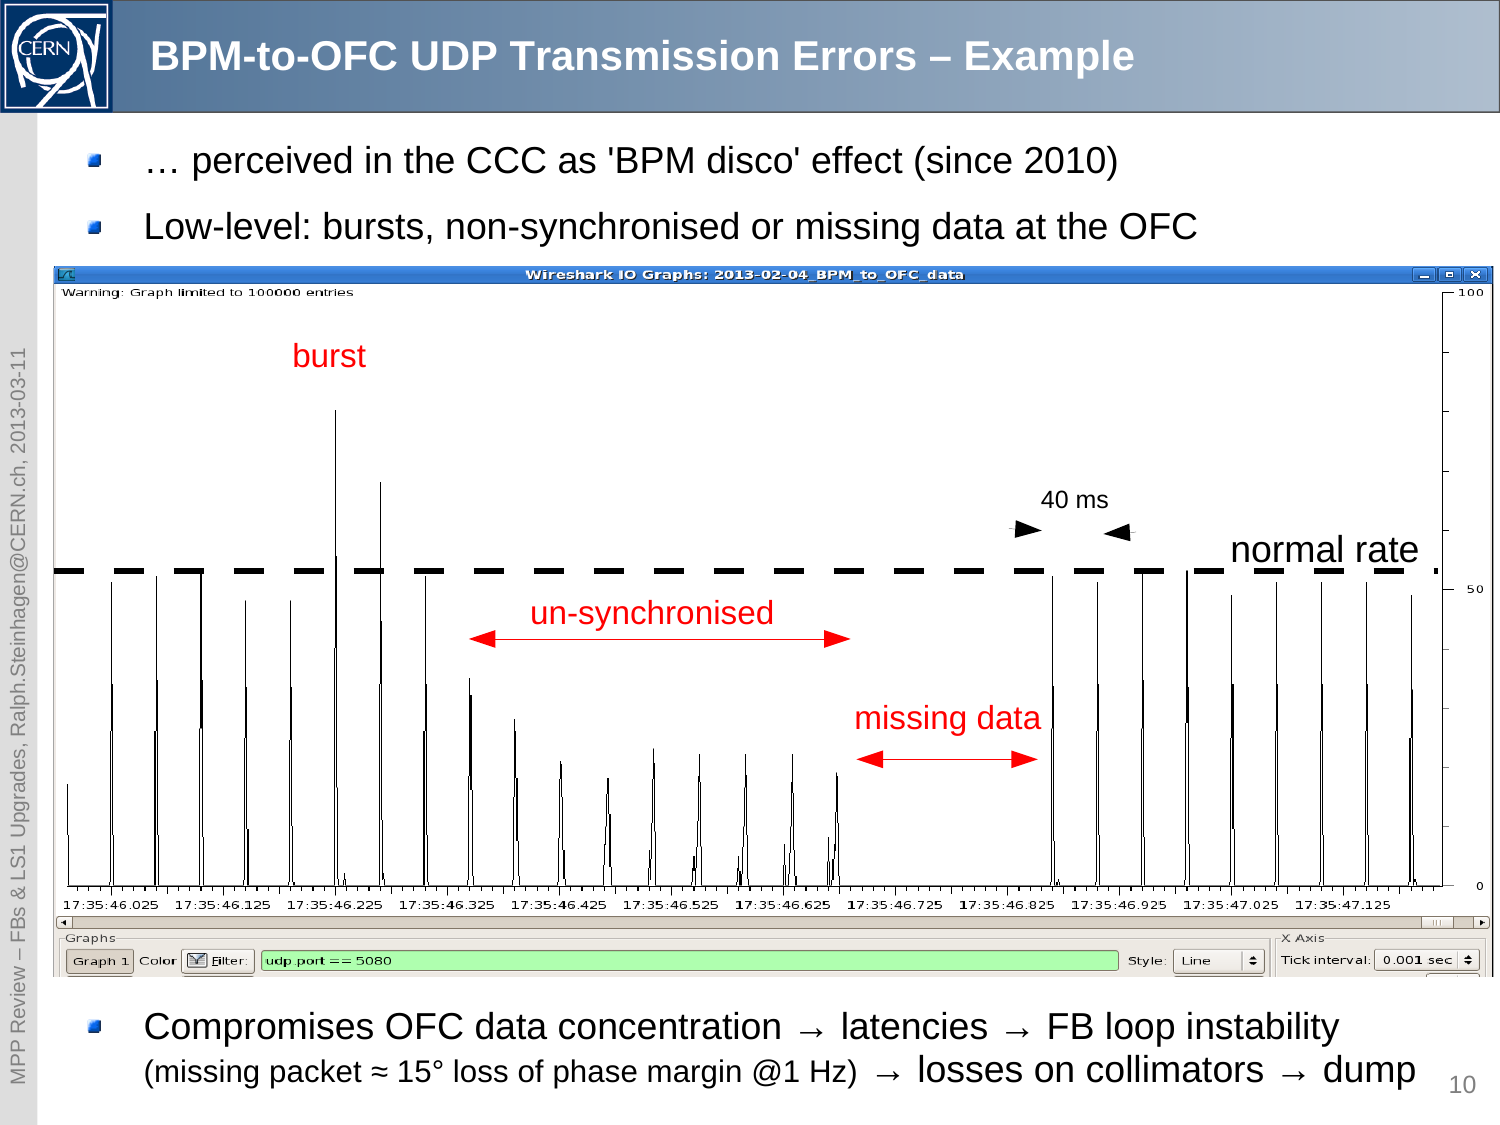

# BPM-to-OFC UDP Transmission Errors – Example
… perceived in the CCC as 'BPM disco' effect (since 2010)
Low-level: bursts, non-synchronised or missing data at the OFC
Compromises OFC data concentration → latencies → FB loop instability (missing packet ≈ 15° loss of phase margin @1 Hz) → losses on collimators → dump
burst
40 ms
normal rate
un-synchronised
missing data